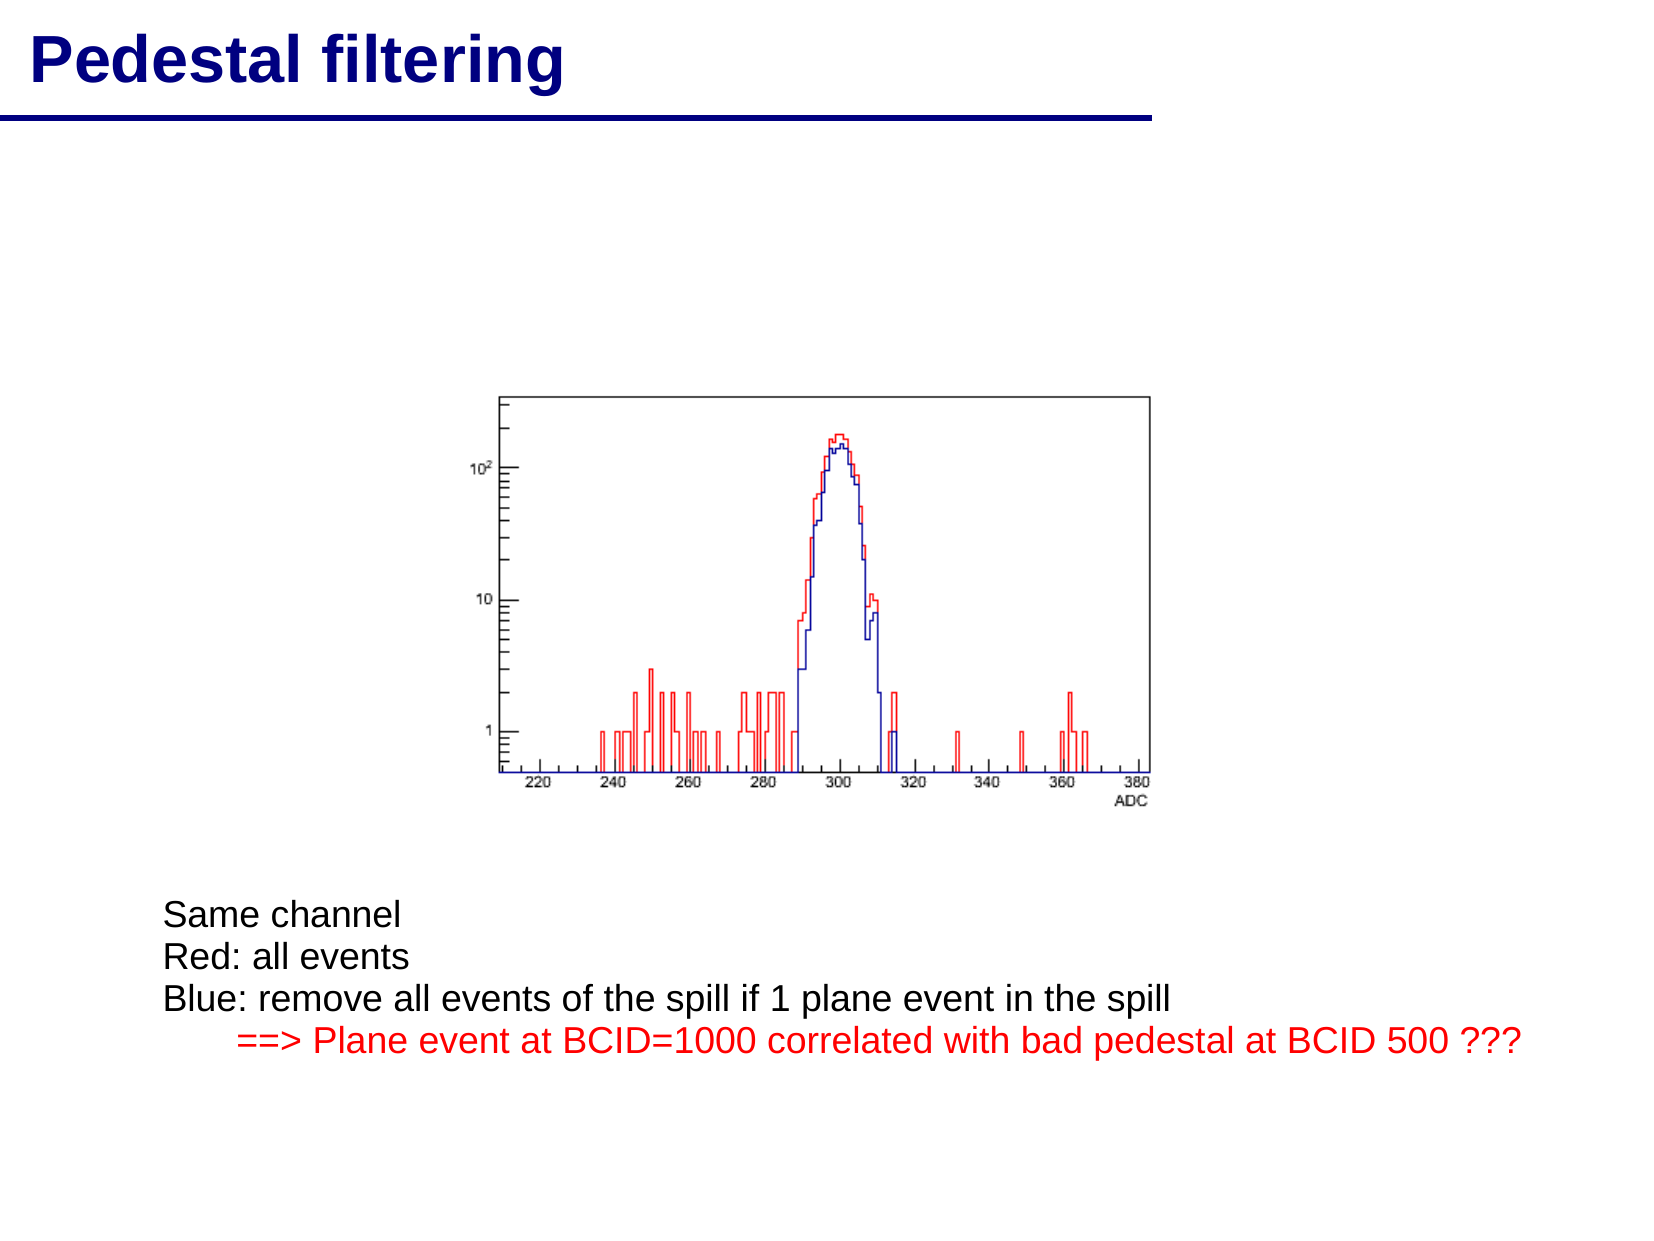

# Pedestal filtering
Same channel
Red: all events
Blue: remove all events of the spill if 1 plane event in the spill
	==> Plane event at BCID=1000 correlated with bad pedestal at BCID 500 ???